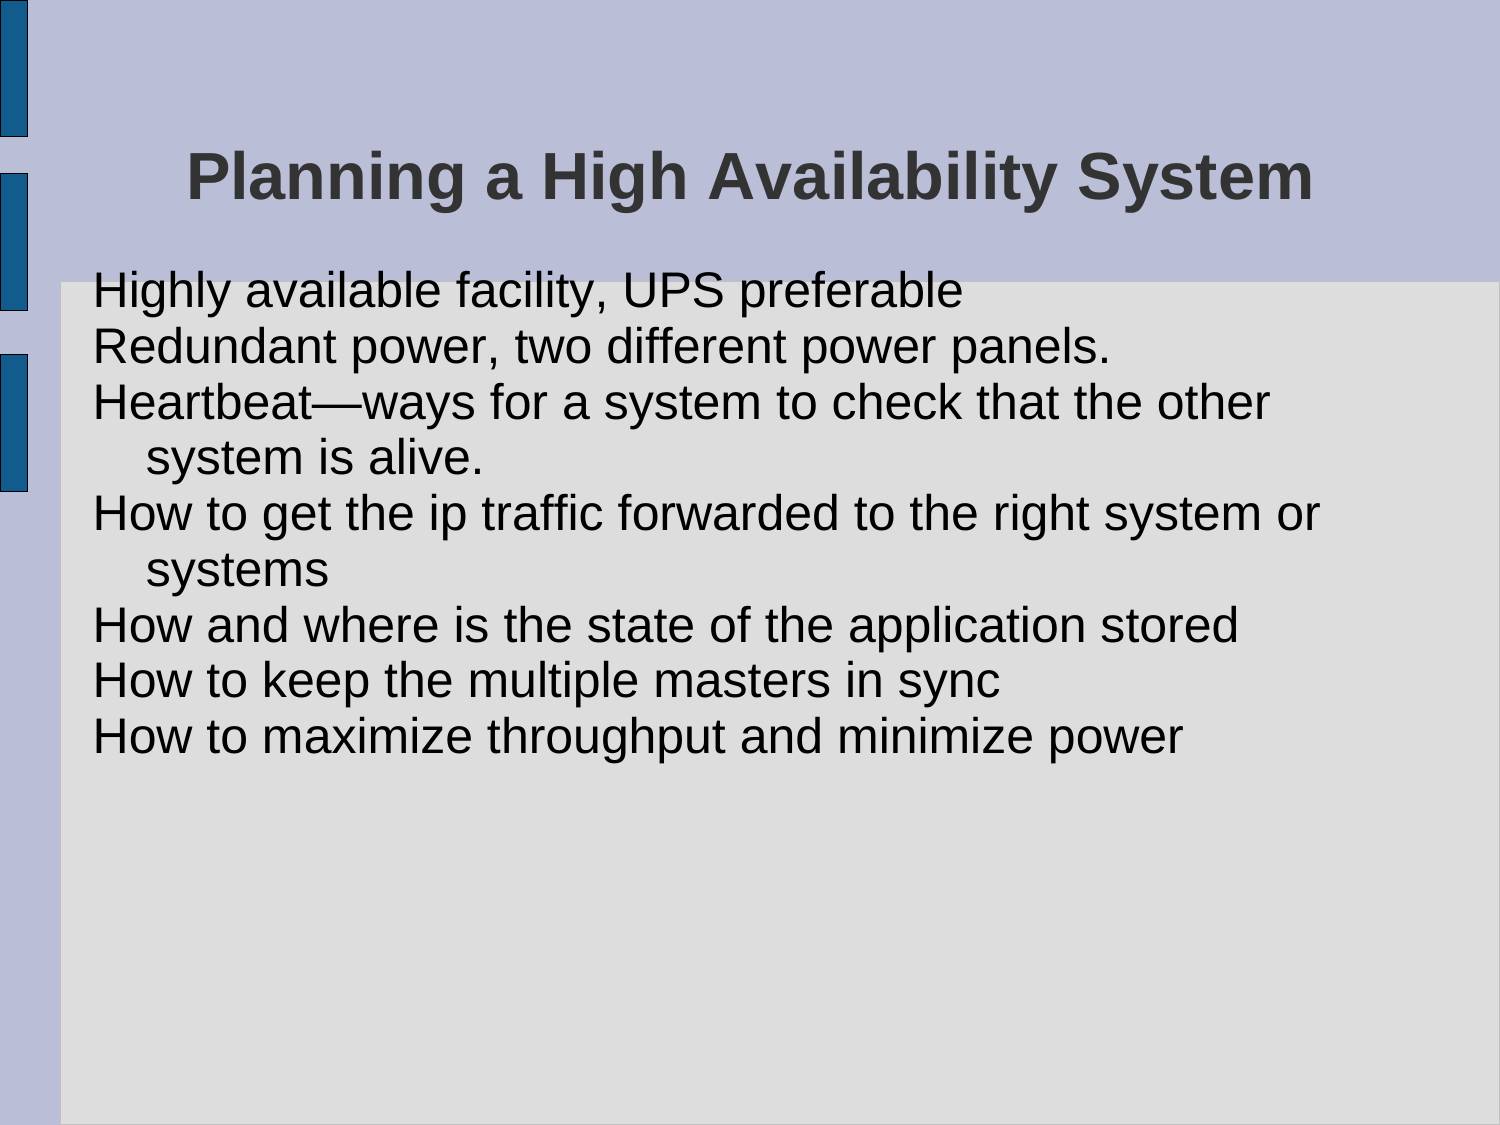

# Planning a High Availability System
Highly available facility, UPS preferable
Redundant power, two different power panels.
Heartbeat—ways for a system to check that the other system is alive.
How to get the ip traffic forwarded to the right system or systems
How and where is the state of the application stored
How to keep the multiple masters in sync
How to maximize throughput and minimize power